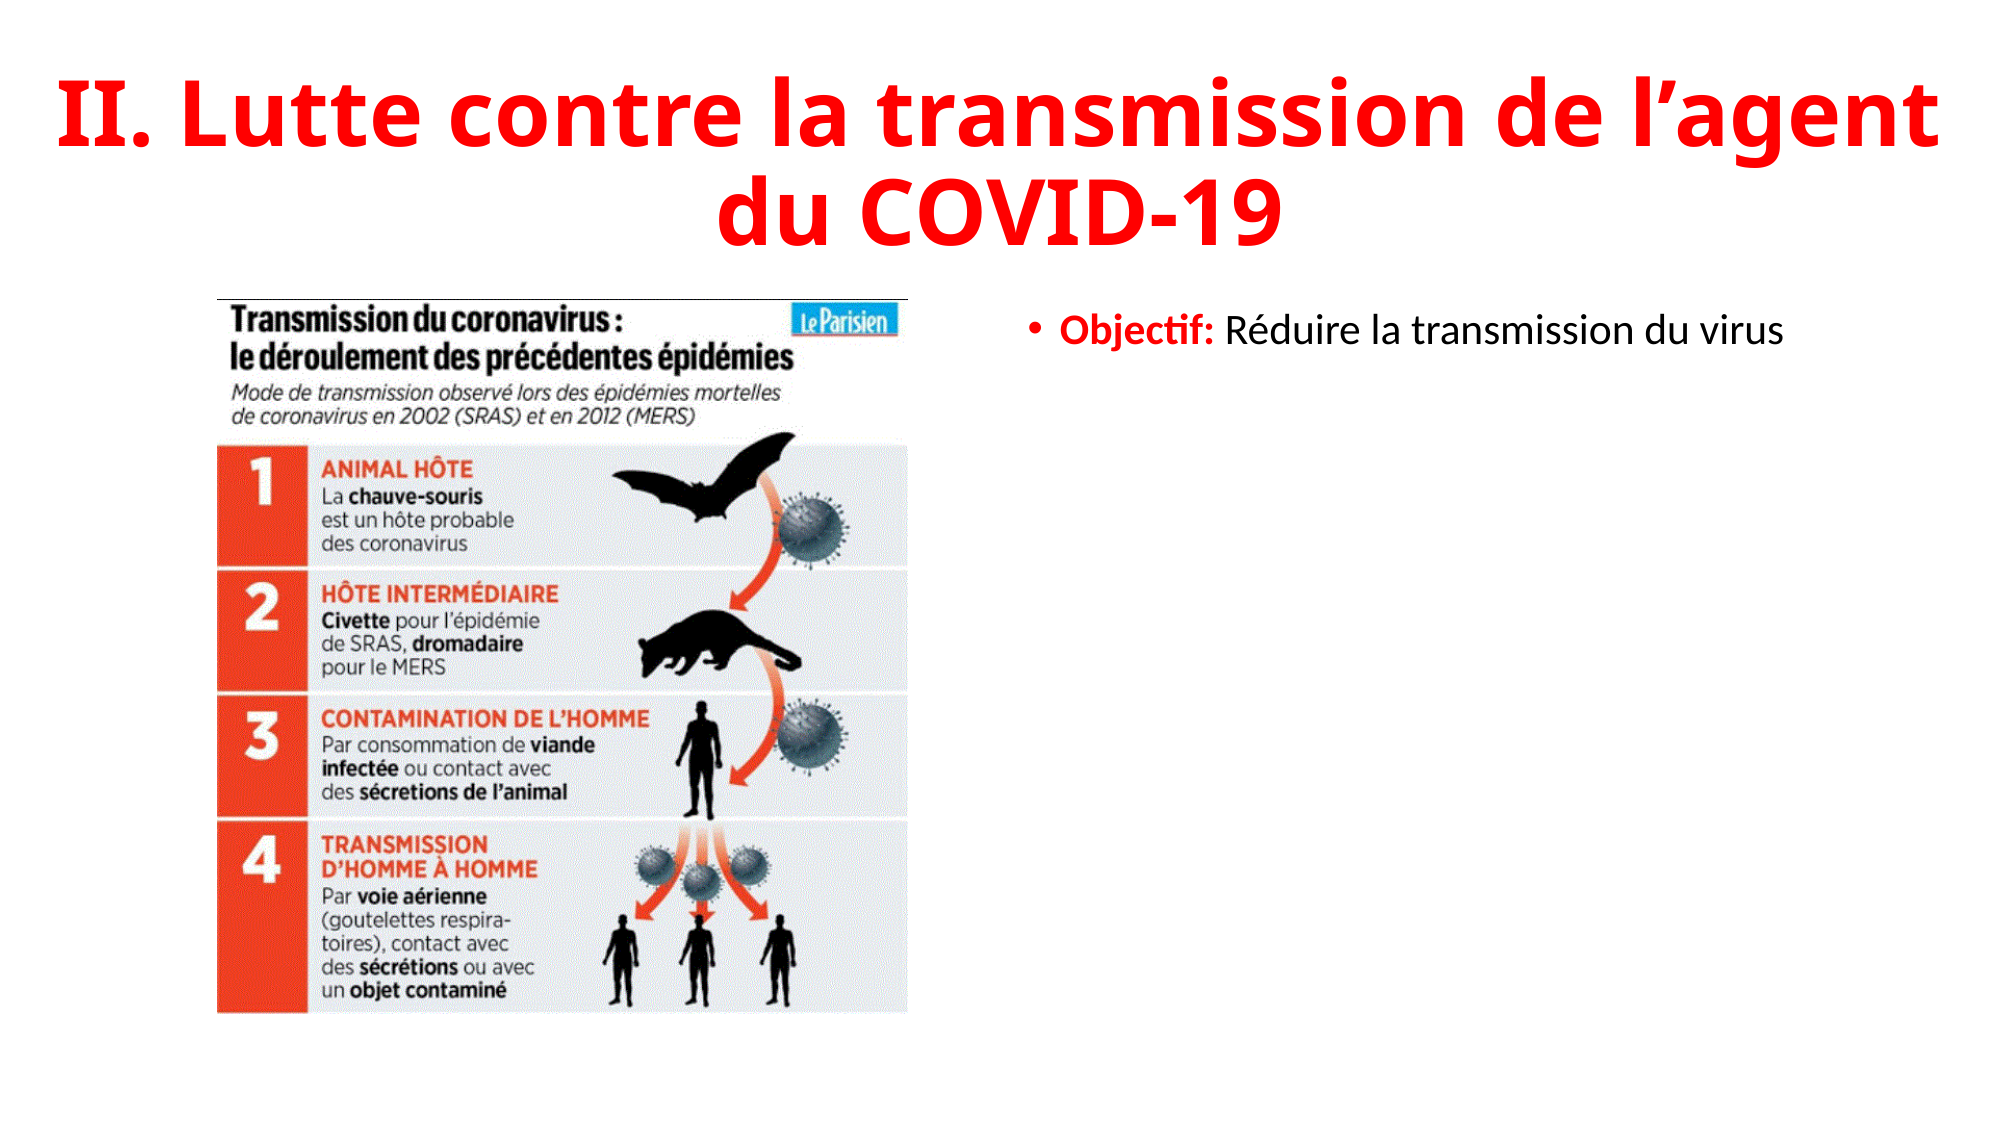

# II. Lutte contre la transmission de l’agent du COVID-19
Objectif: Réduire la transmission du virus